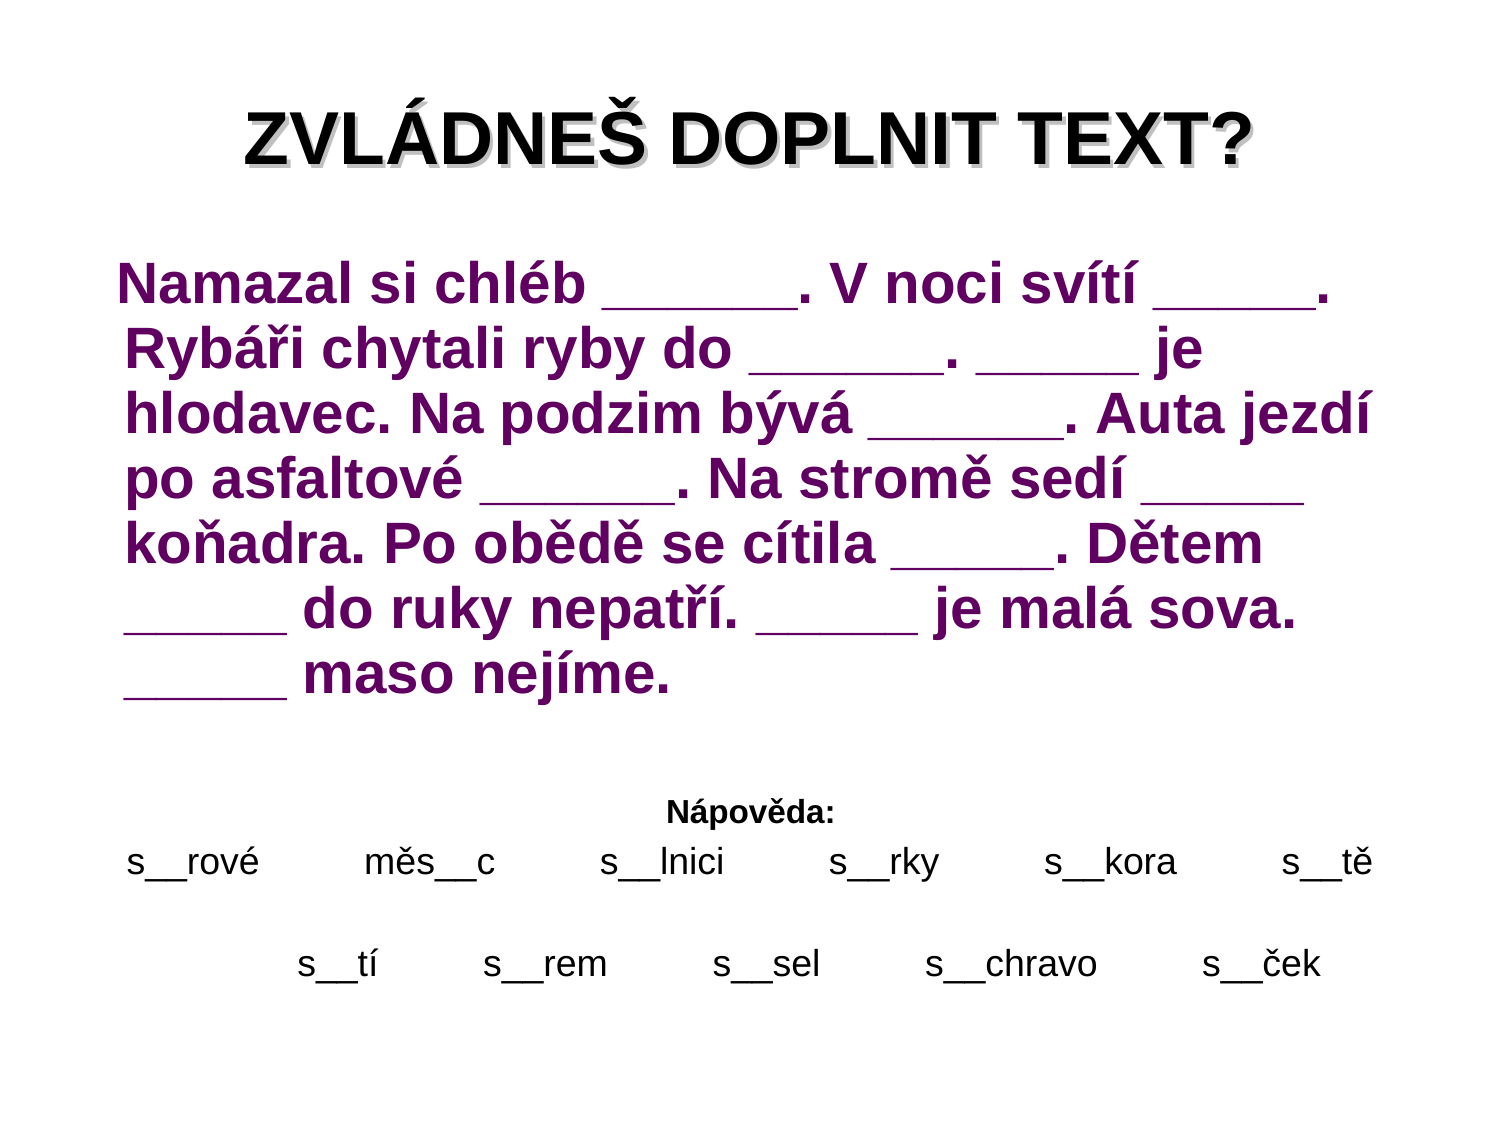

# ZVLÁDNEŠ DOPLNIT TEXT?
 Namazal si chléb ______. V noci svítí _____. Rybáři chytali ryby do ______. _____ je hlodavec. Na podzim bývá ______. Auta jezdí po asfaltové ______. Na stromě sedí _____ koňadra. Po obědě se cítila _____. Dětem _____ do ruky nepatří. _____ je malá sova. _____ maso nejíme.
Nápověda:
s__rové měs__c s__lnici s__rky s__kora s__tě
 s__tí s__rem s__sel s__chravo s__ček